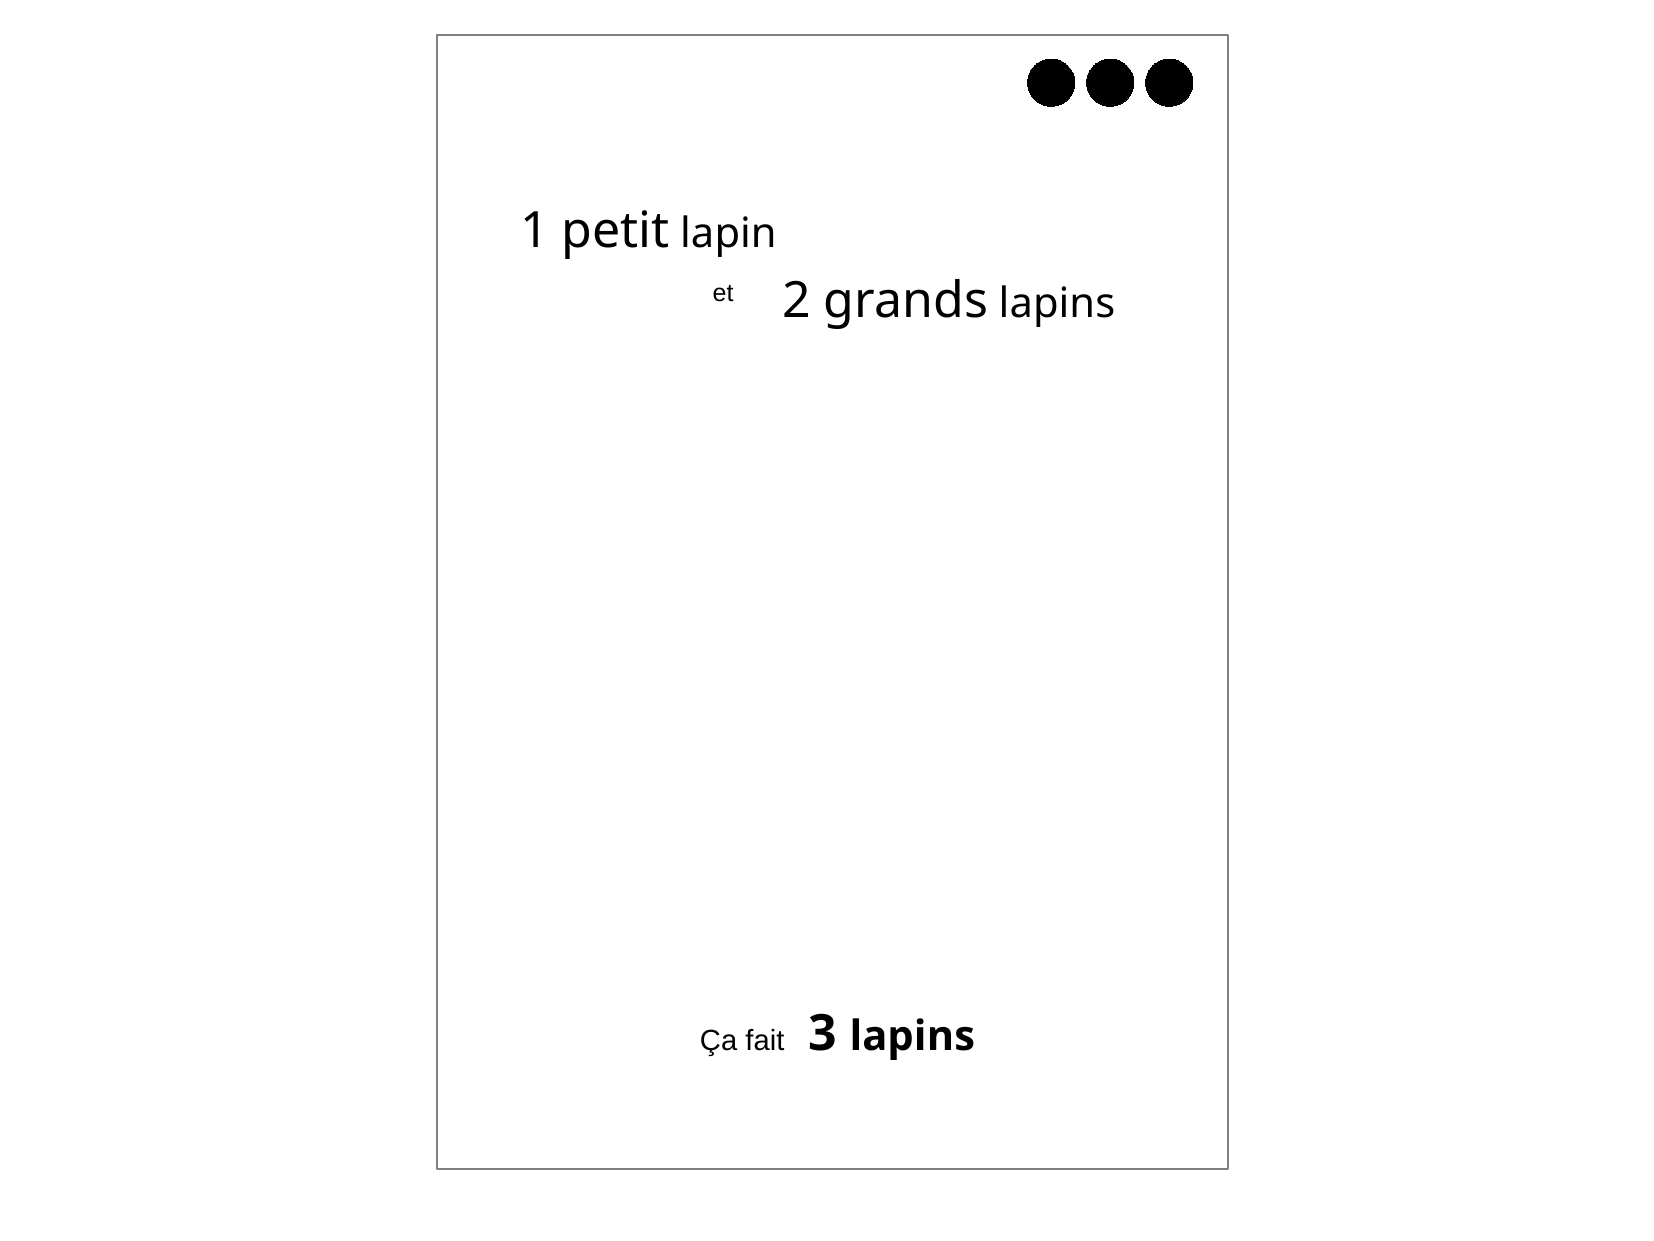

1 petit lapin
2 grands lapins
et
Ça fait 3 lapins